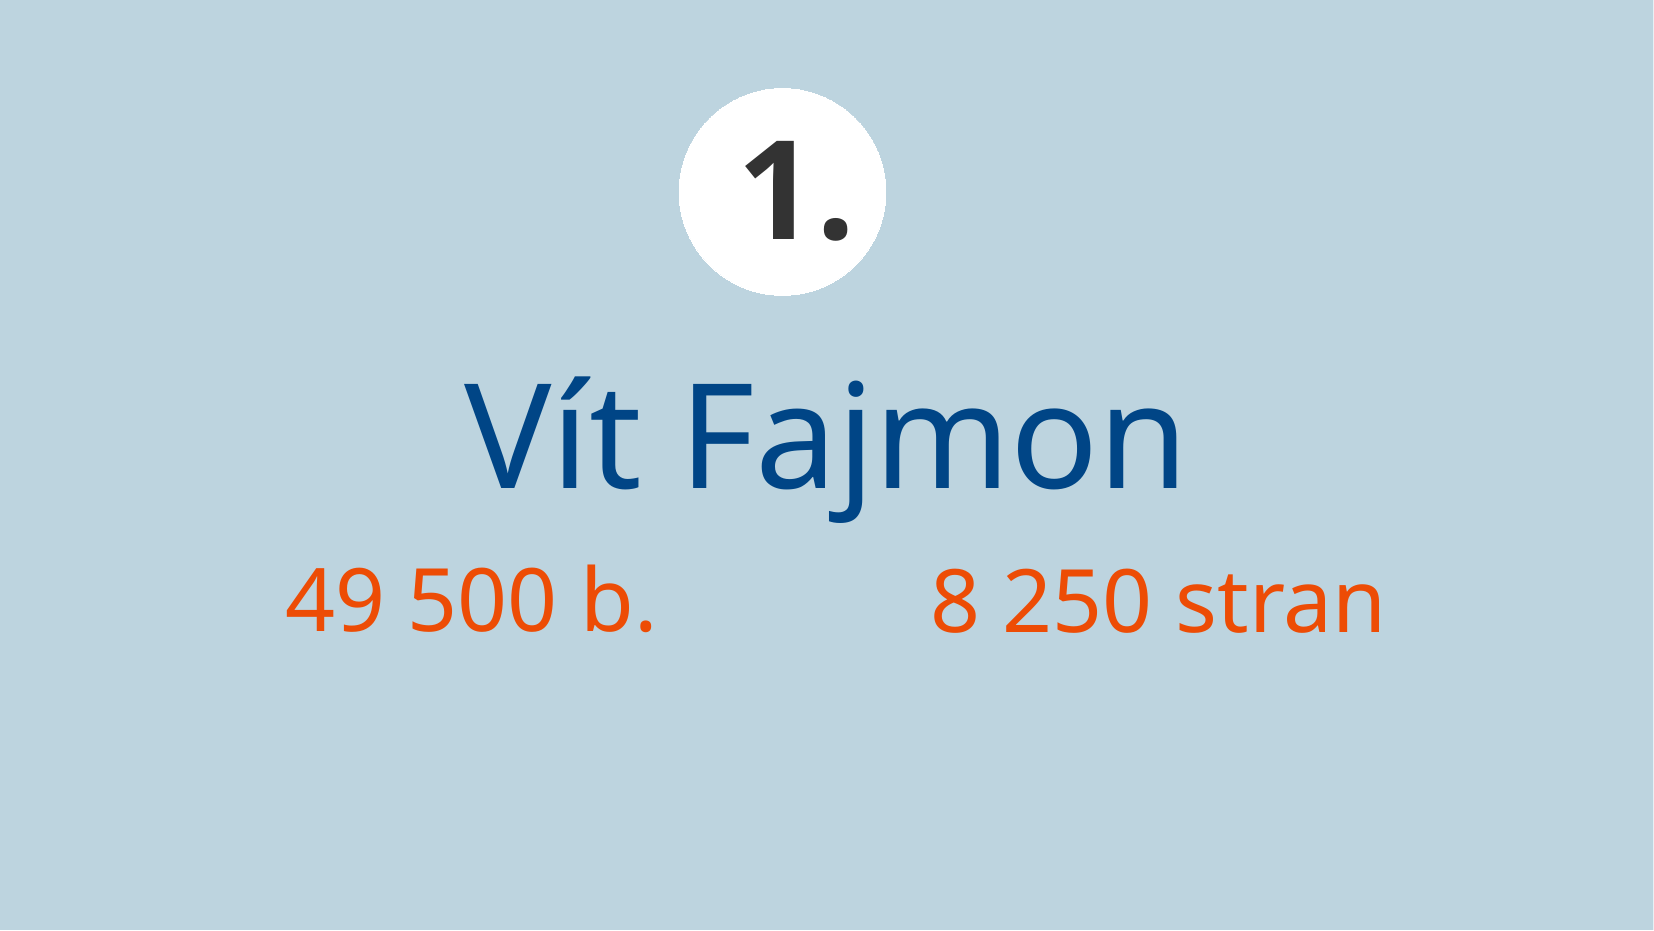

1.
# Vít Fajmon
49 500 b.
8 250 stran